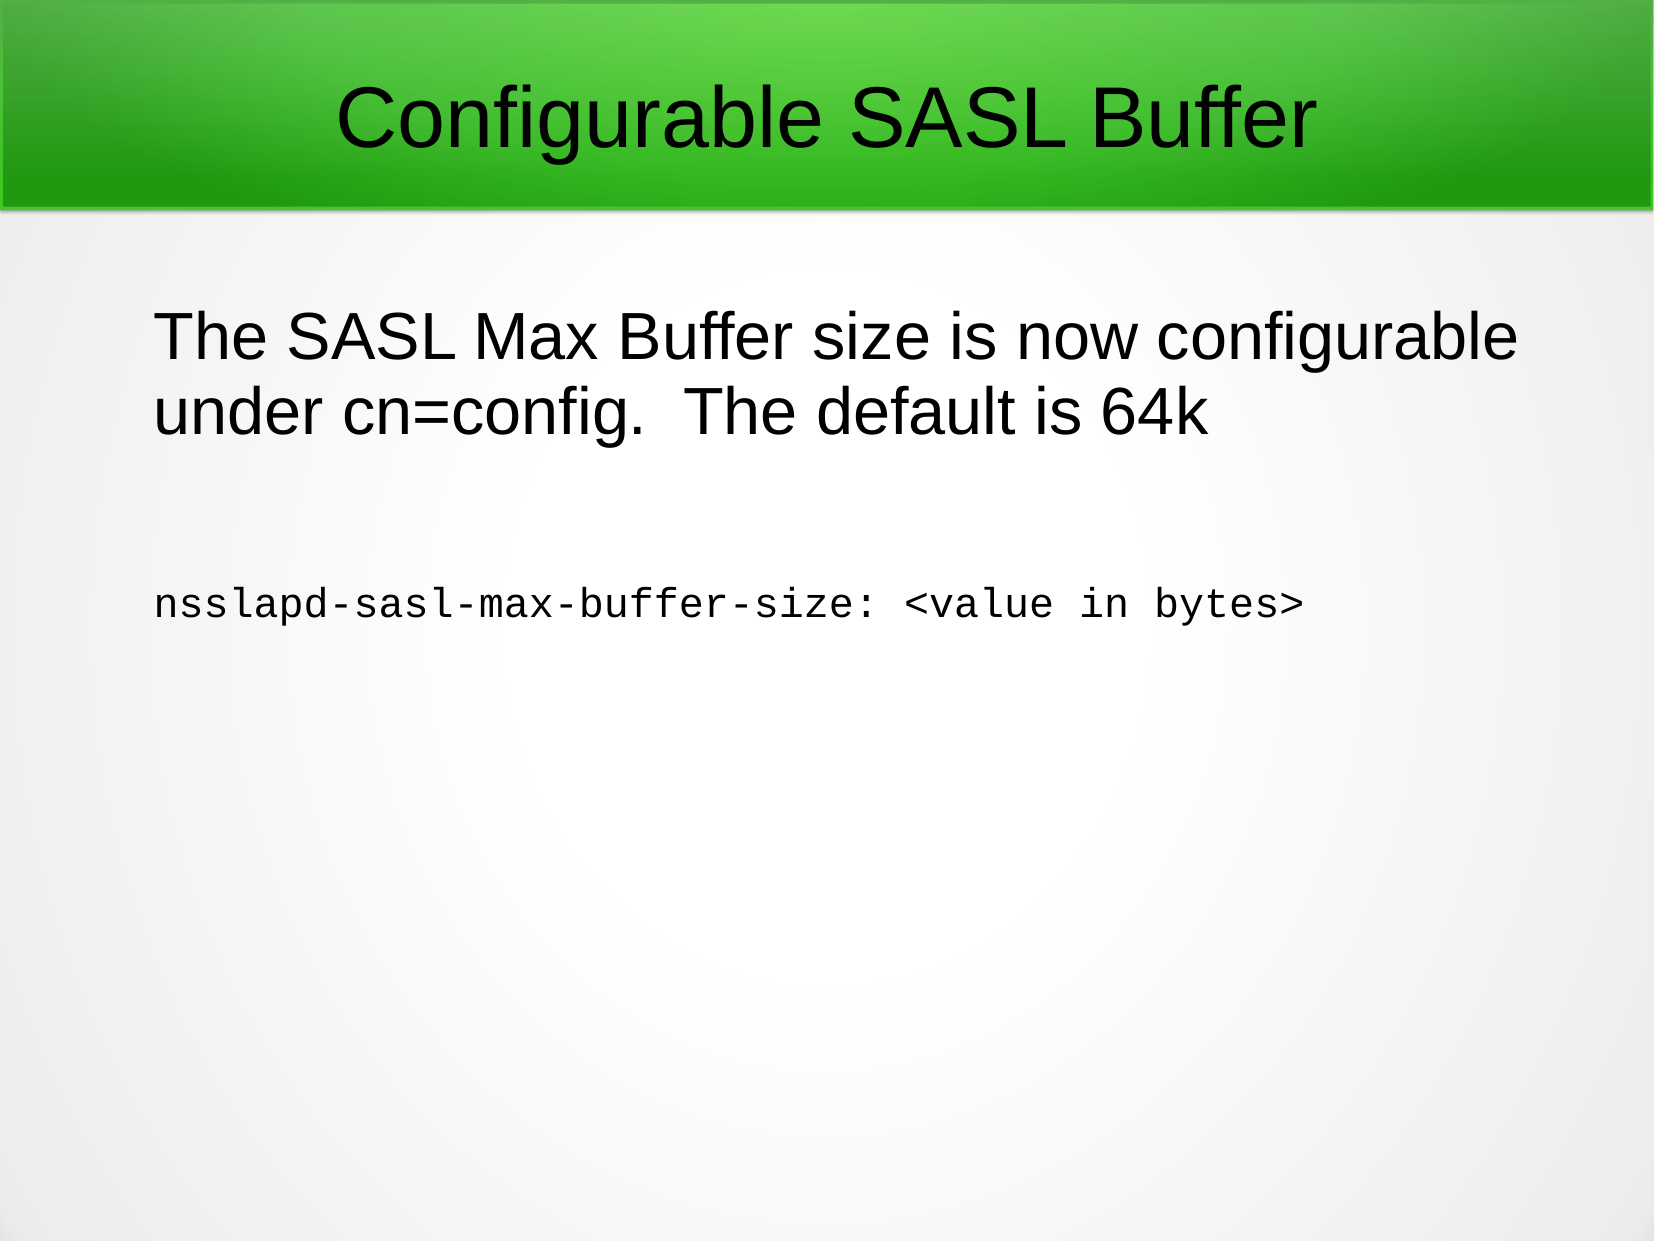

# Configurable SASL Buffer
The SASL Max Buffer size is now configurable under cn=config. The default is 64k
nsslapd-sasl-max-buffer-size: <value in bytes>